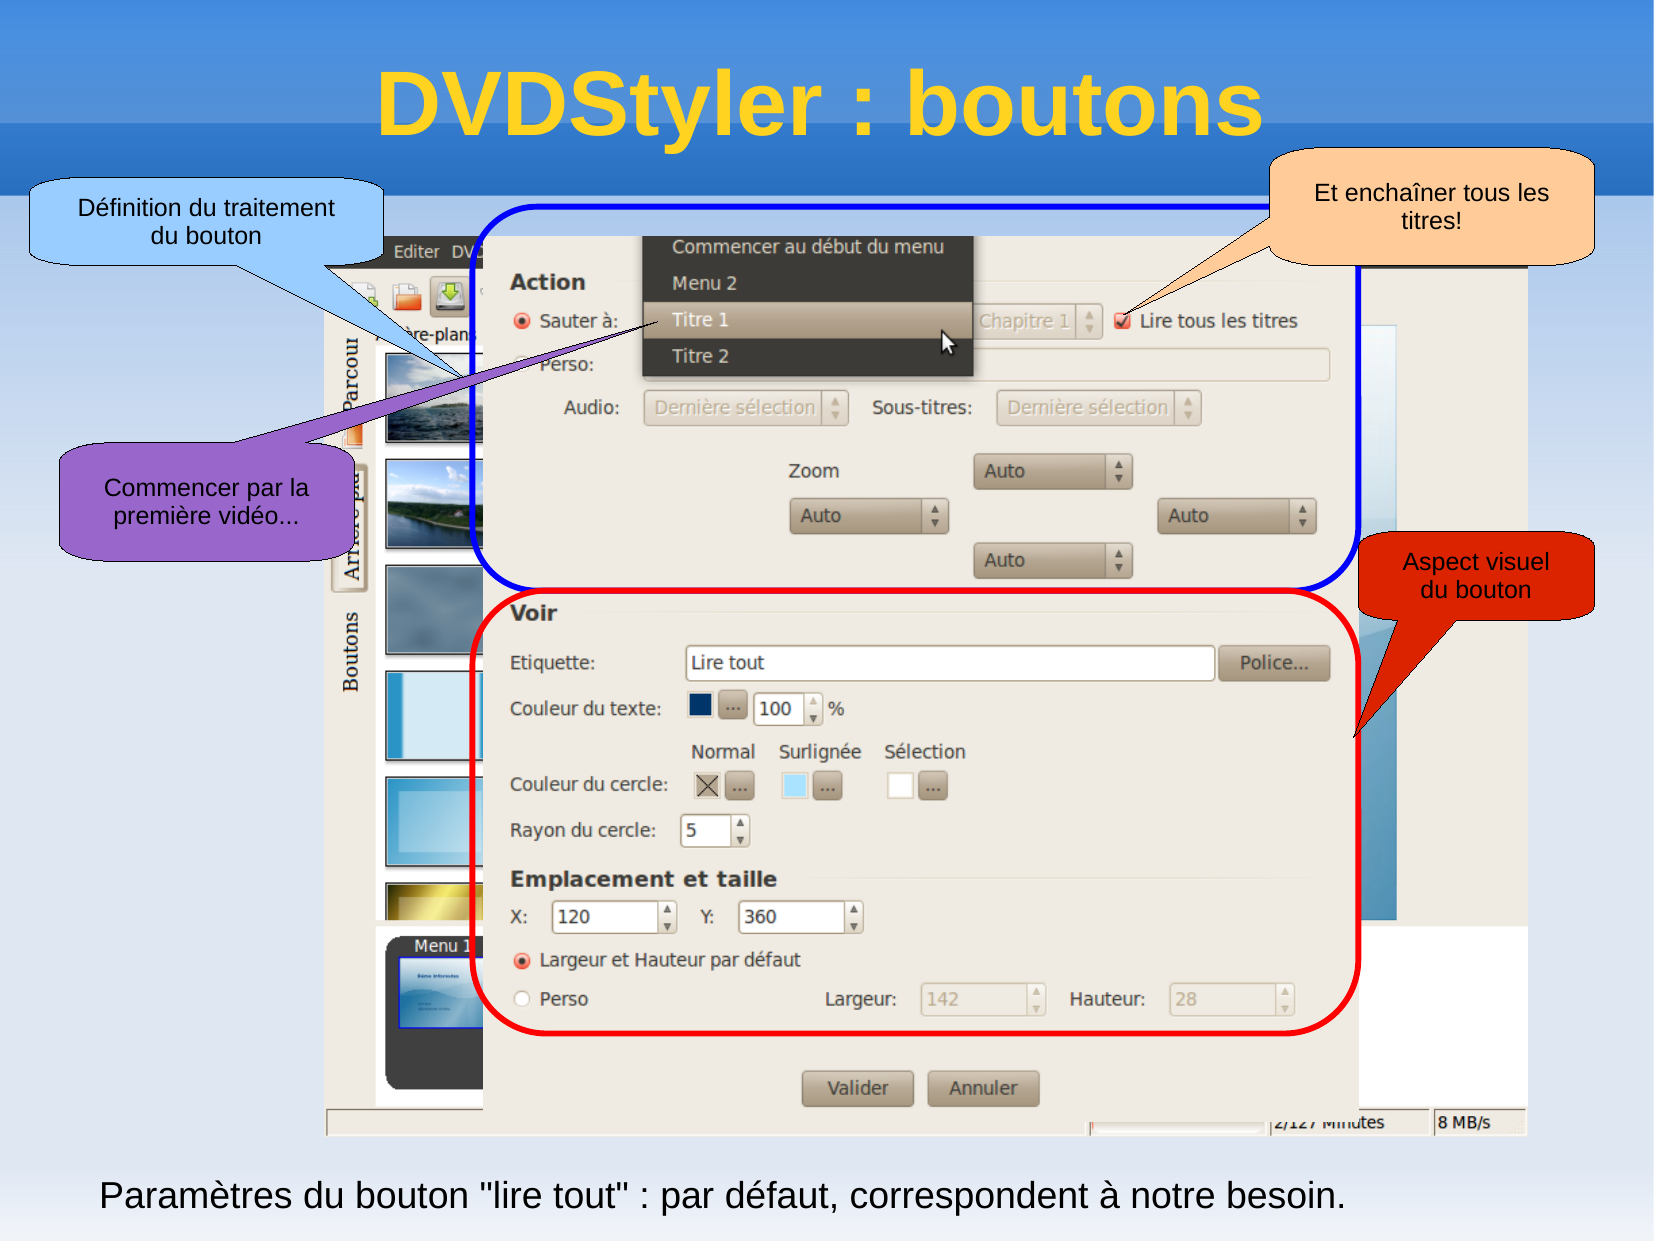

# DVDStyler : boutons
Et enchaîner tous les
titres!
Définition du traitement
du bouton
Commencer par la
première vidéo...
Aspect visuel
du bouton
 Paramètres du bouton "lire tout" : par défaut, correspondent à notre besoin.